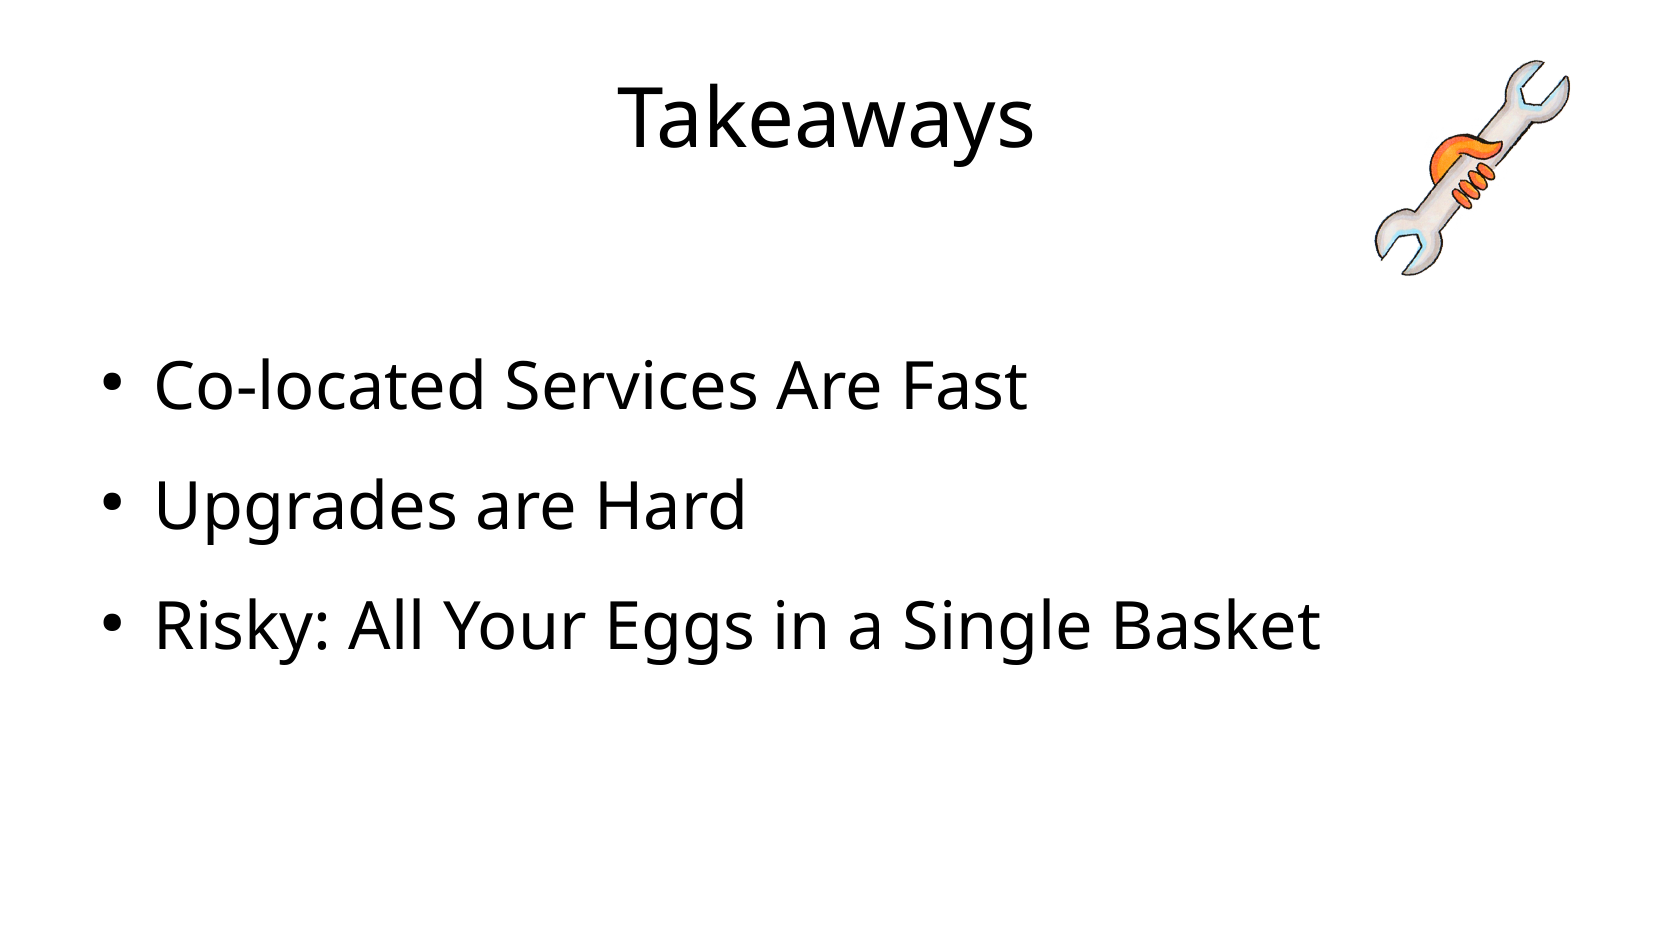

Takeaways
# Co-located Services Are Fast
Upgrades are Hard
Risky: All Your Eggs in a Single Basket